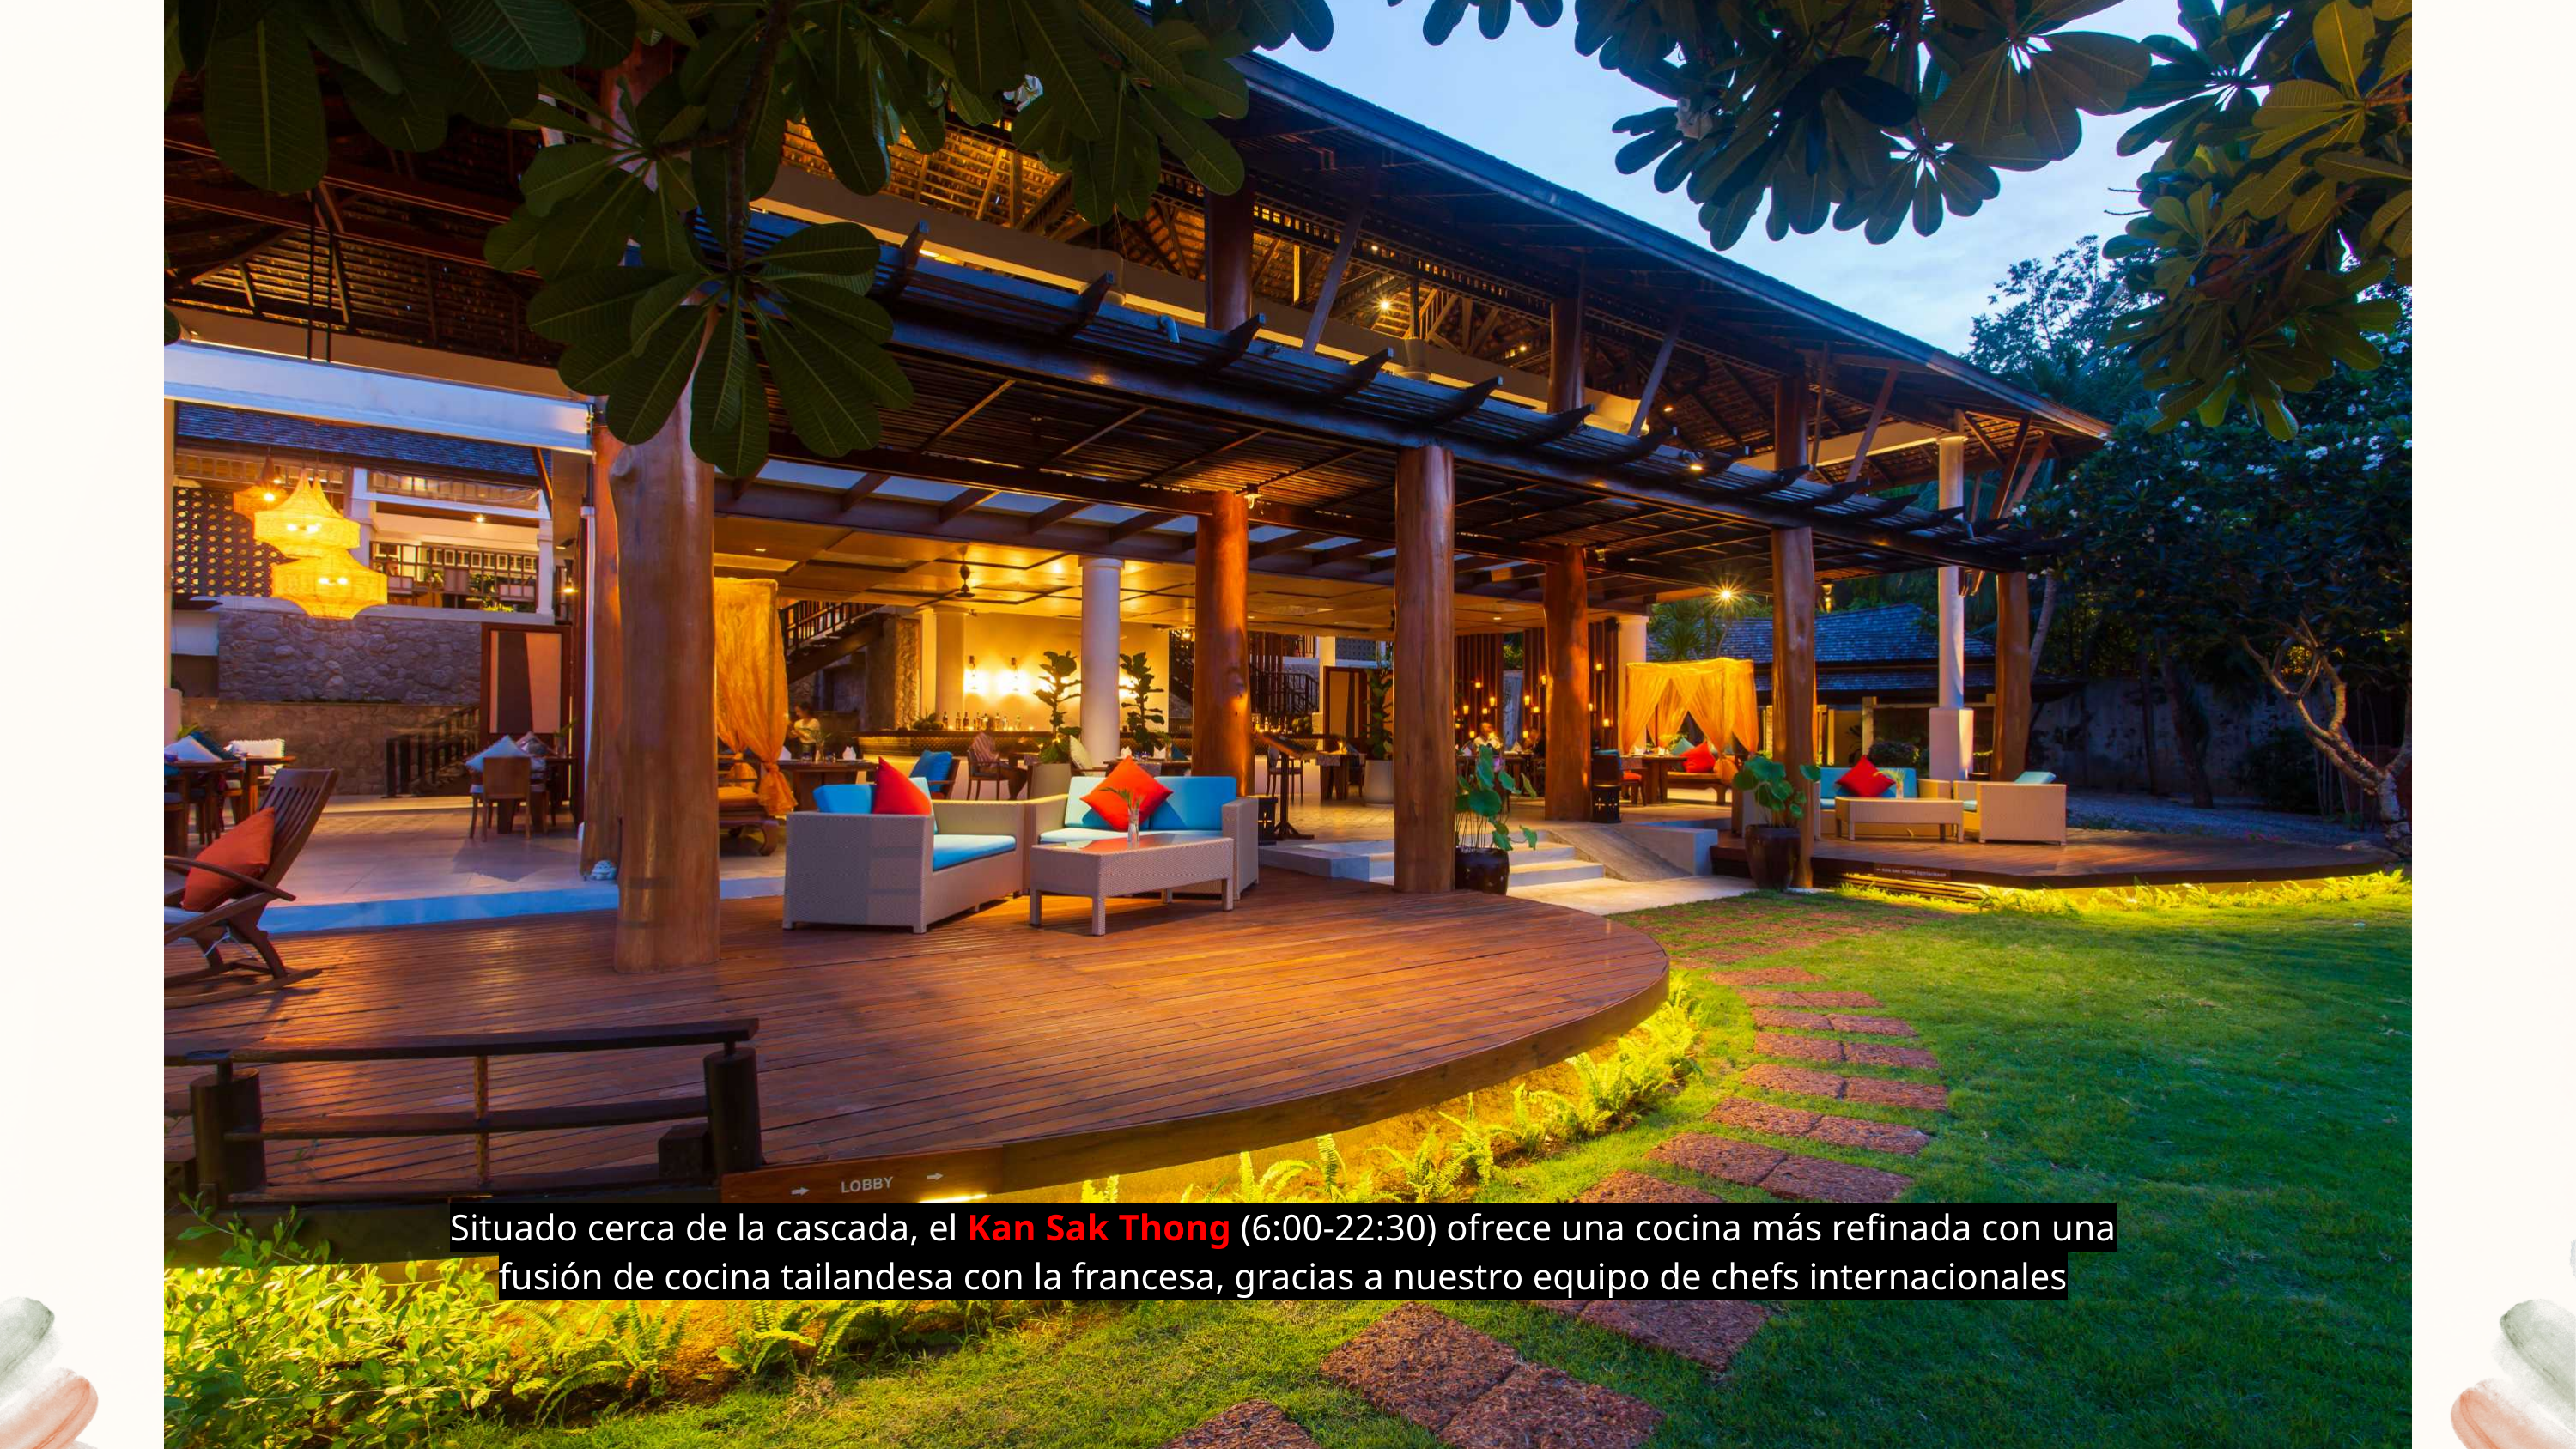

Situado cerca de la cascada, el Kan Sak Thong (6:00-22:30) ofrece una cocina más refinada con una fusión de cocina tailandesa con la francesa, gracias a nuestro equipo de chefs internacionales